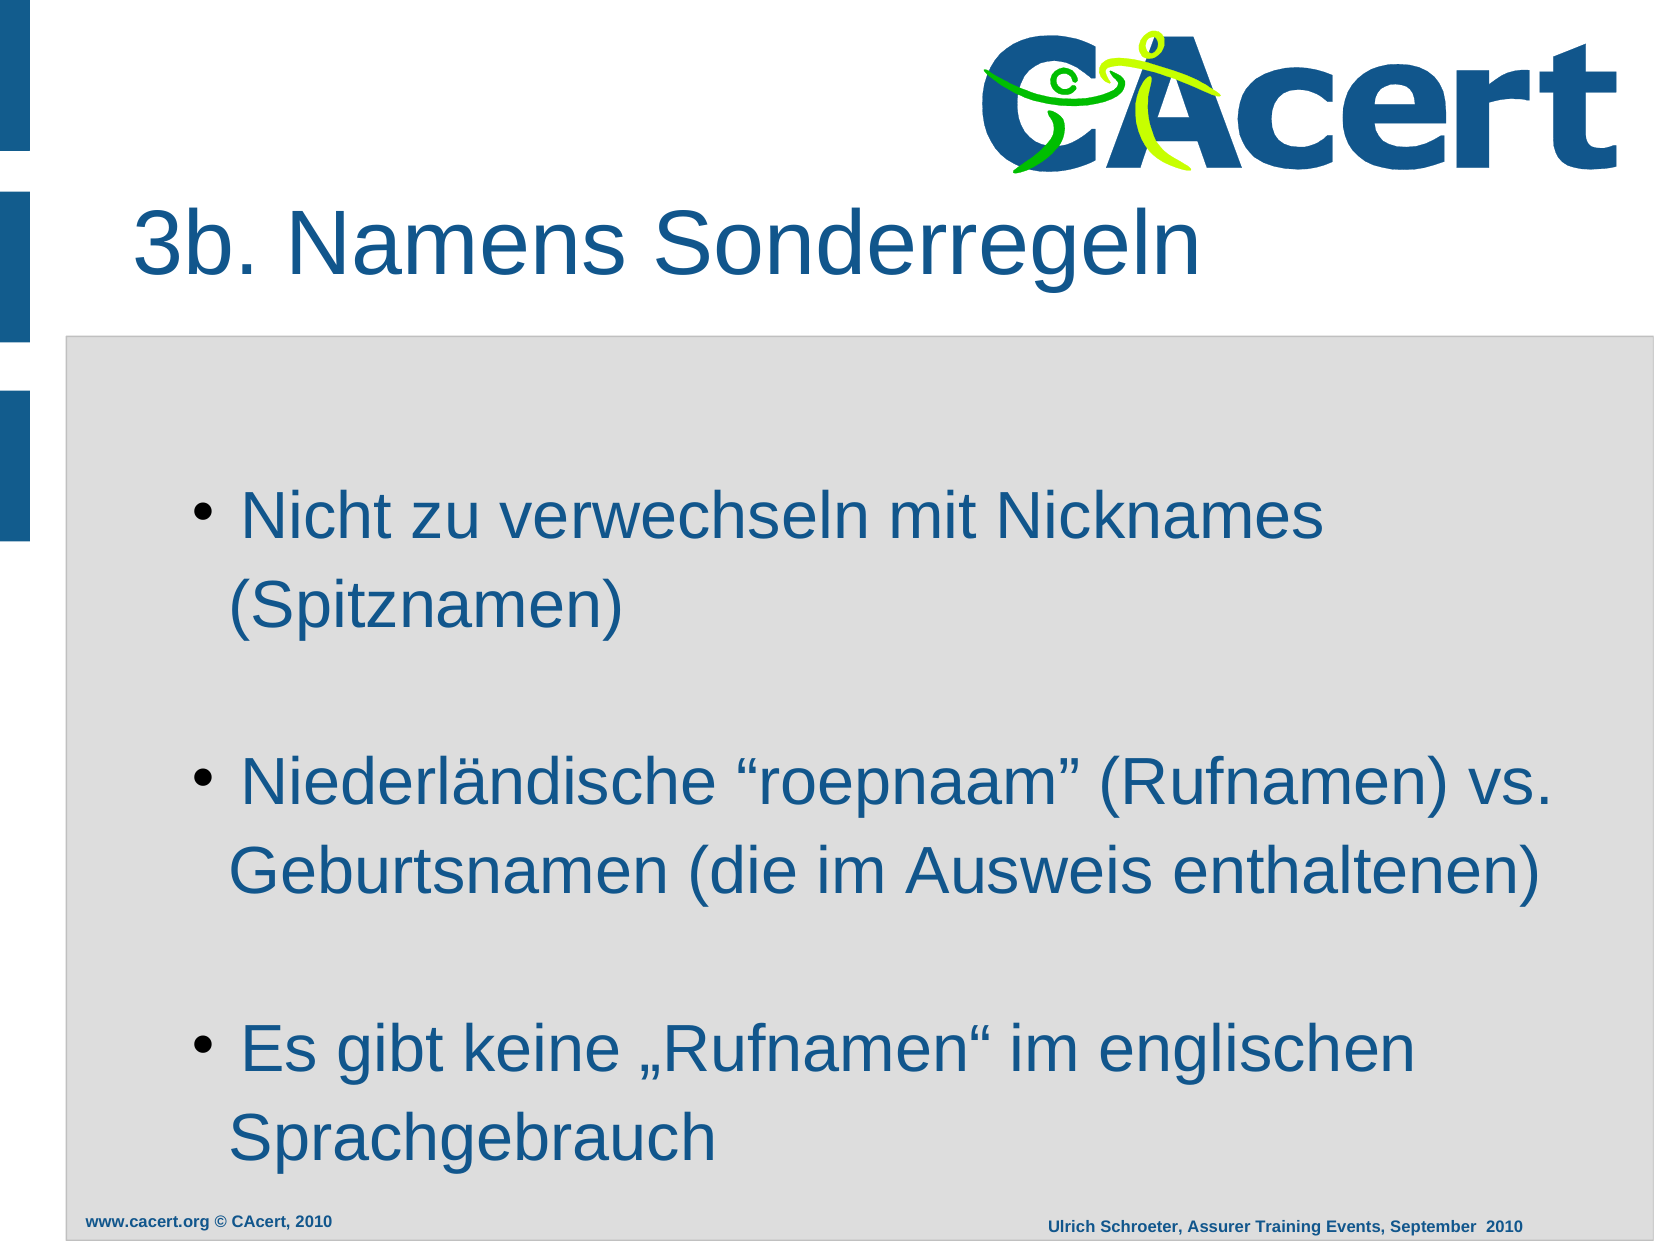

3b. Namens Sonderregeln
 Nicht zu verwechseln mit Nicknames
 (Spitznamen)
 Niederländische “roepnaam” (Rufnamen) vs.
 Geburtsnamen (die im Ausweis enthaltenen)
 Es gibt keine „Rufnamen“ im englischen
 Sprachgebrauch